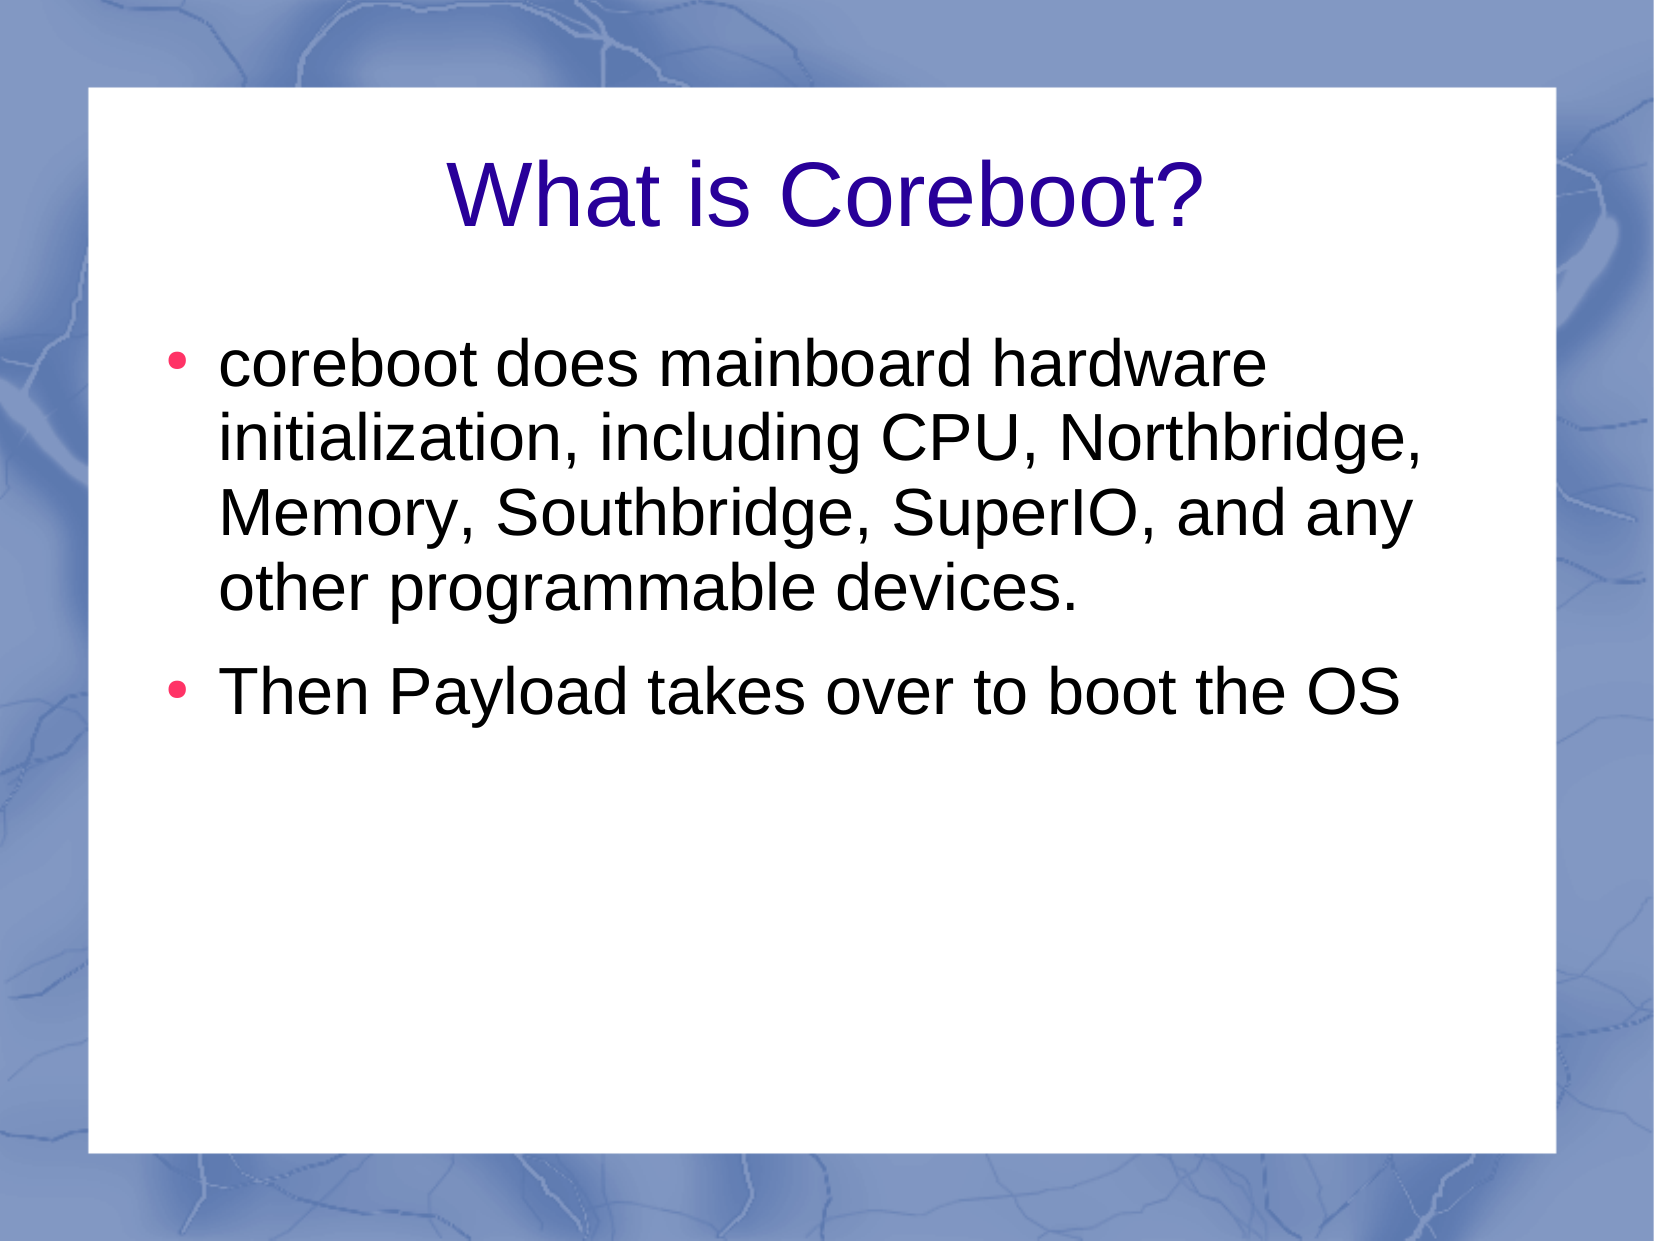

# What is Coreboot?
coreboot does mainboard hardware initialization, including CPU, Northbridge, Memory, Southbridge, SuperIO, and any other programmable devices.
Then Payload takes over to boot the OS